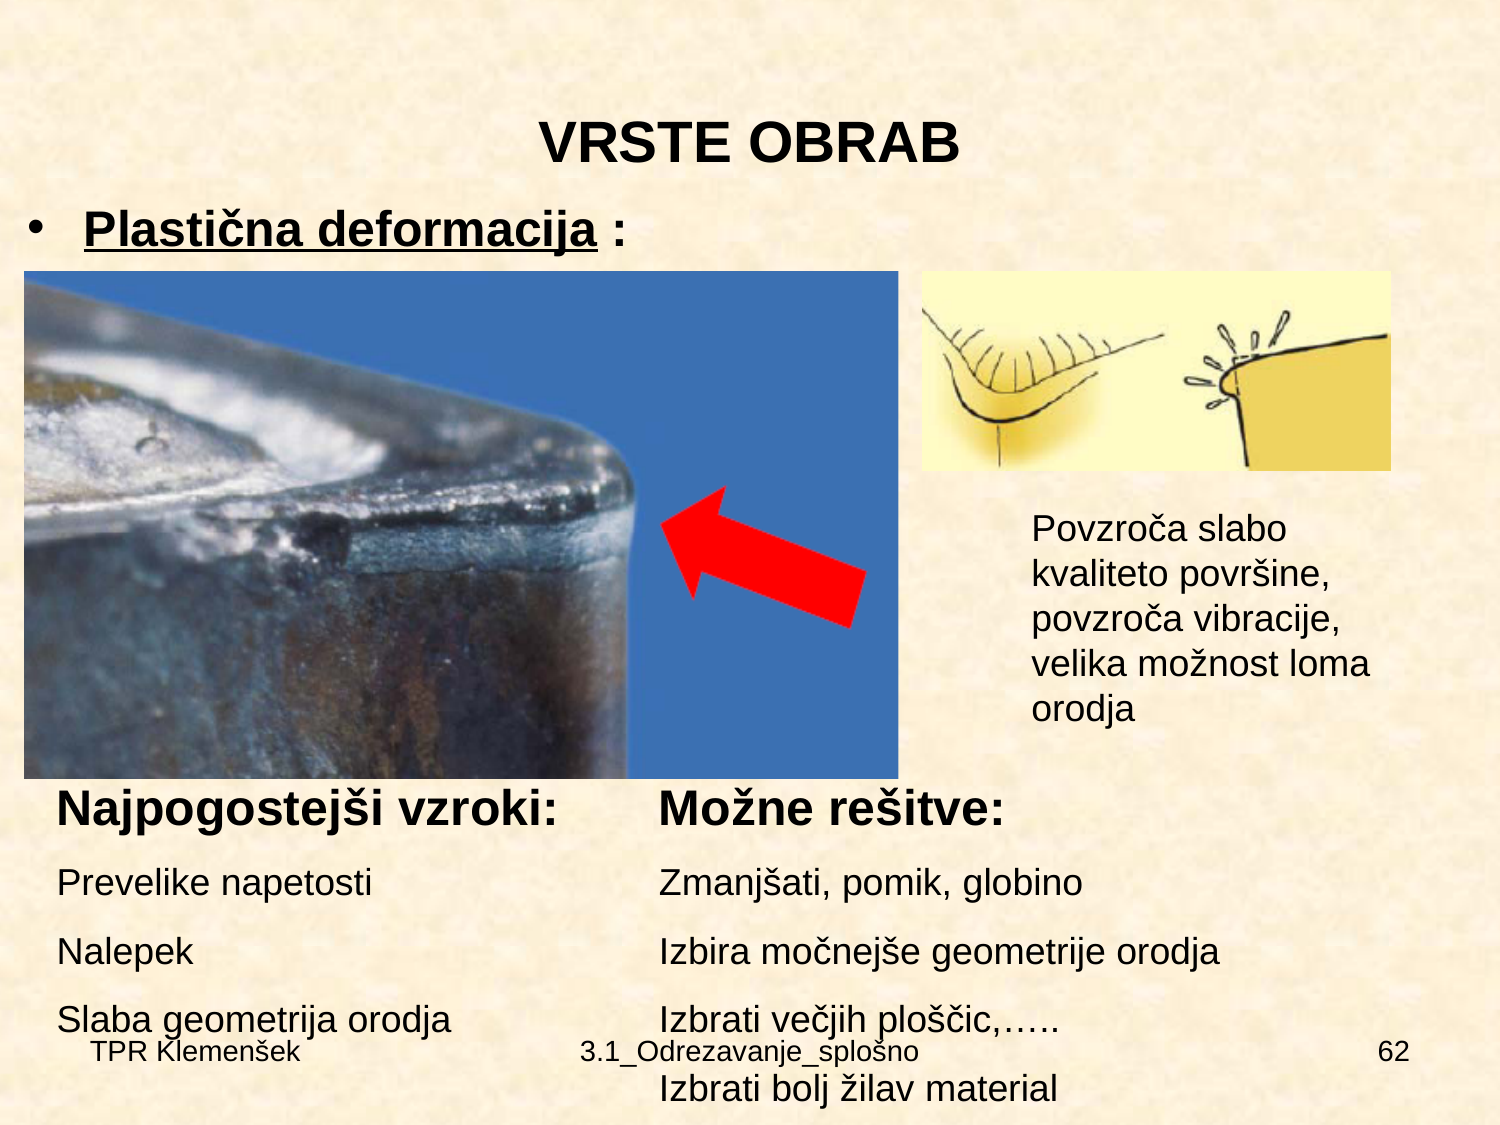

# VRSTE OBRAB
Plastična deformacija :
Povzroča slabo kvaliteto površine, povzroča vibracije, velika možnost loma orodja
Najpogostejši vzroki:
Prevelike napetosti
Nalepek
Slaba geometrija orodja
Možne rešitve:
Zmanjšati, pomik, globino
Izbira močnejše geometrije orodja
Izbrati večjih ploščic,…..
Izbrati bolj žilav material
TPR Klemenšek
3.1_Odrezavanje_splošno